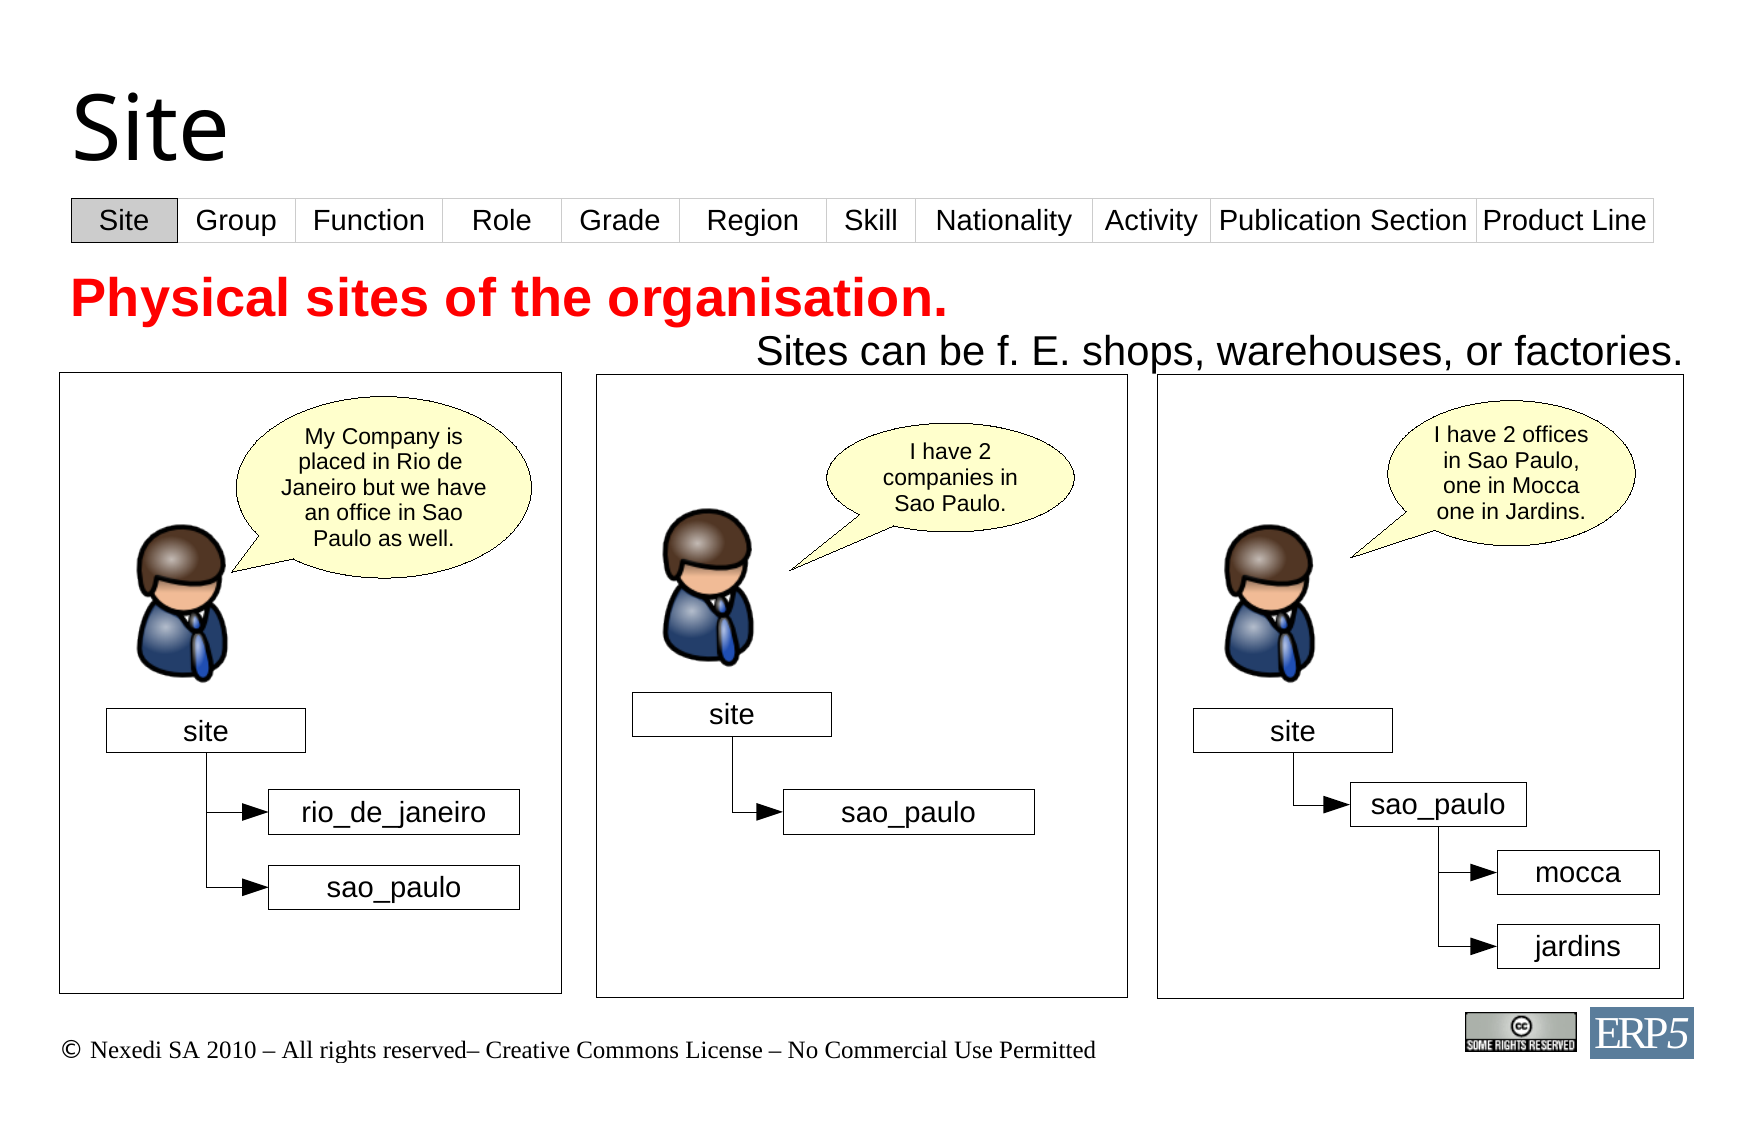

# Site
Site
Group
Function
Role
Grade
Region
Skill
Nationality
Activity
Publication Section
Product Line
Physical sites of the organisation.
Sites can be f. E. shops, warehouses, or factories.
My Company is placed in Rio de Janeiro but we have an office in Sao Paulo as well.
I have 2 offices in Sao Paulo, one in Mocca one in Jardins.
I have 2 companies in Sao Paulo.
site
site
site
sao_paulo
sao_paulo
rio_de_janeiro
mocca
sao_paulo
jardins